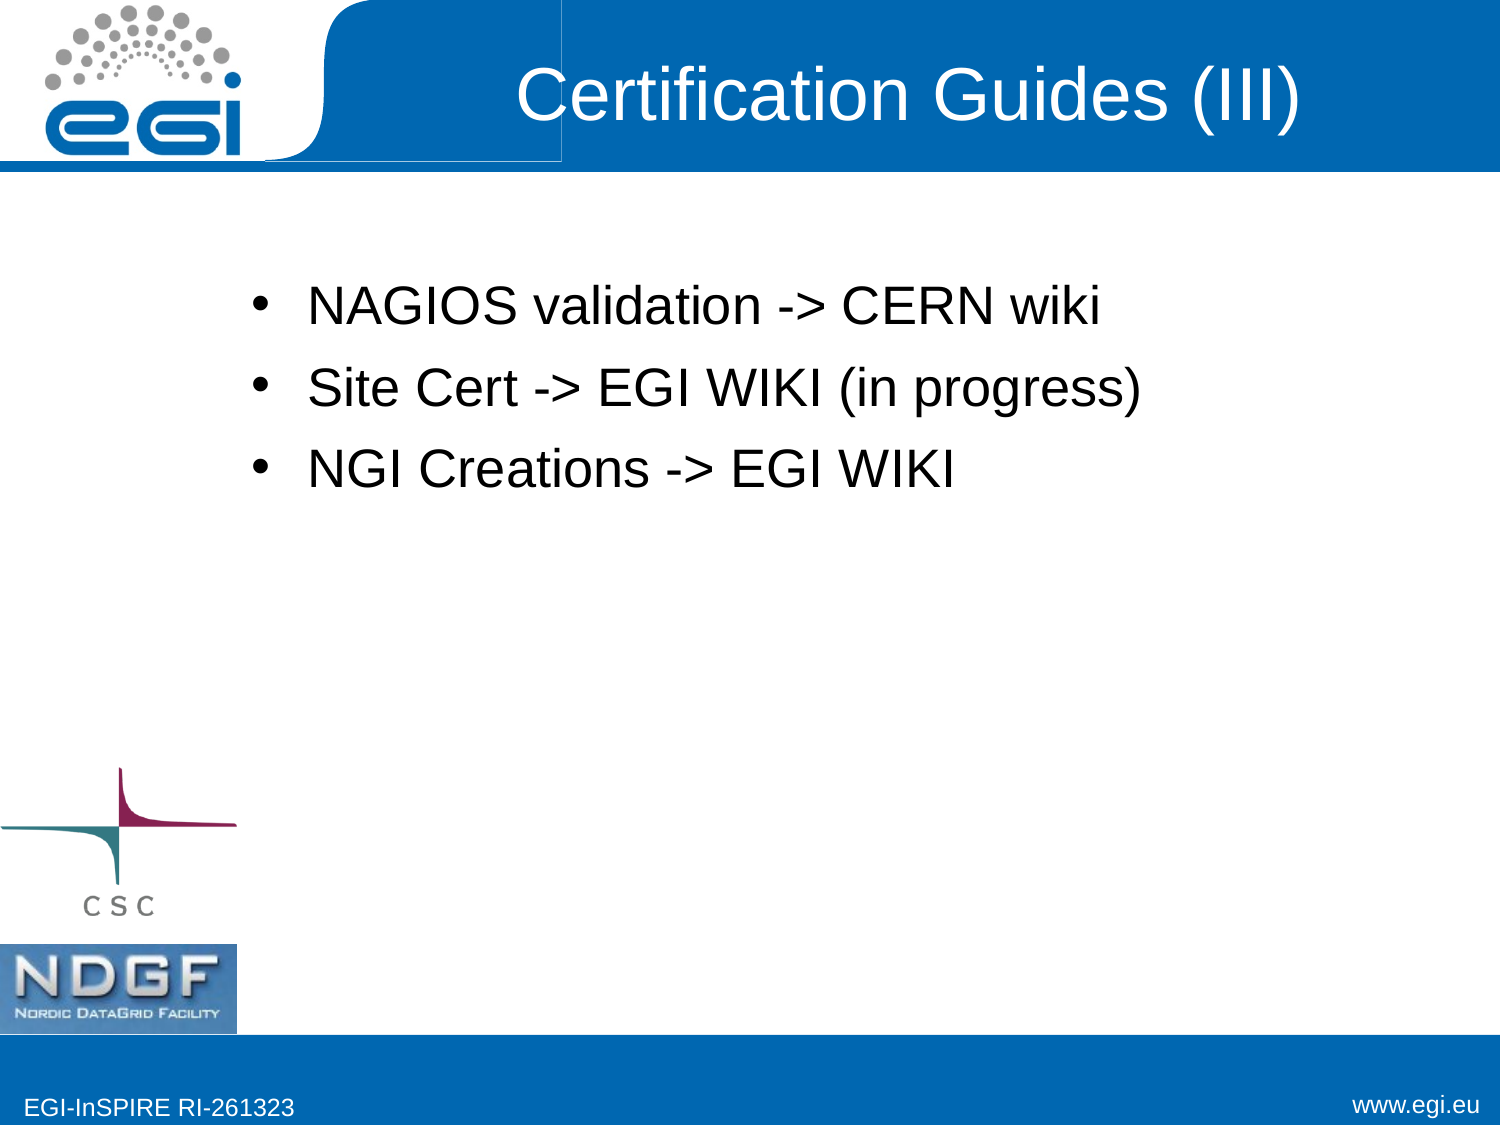

# Certification Guides (III)
NAGIOS validation -> CERN wiki
Site Cert -> EGI WIKI (in progress)
NGI Creations -> EGI WIKI